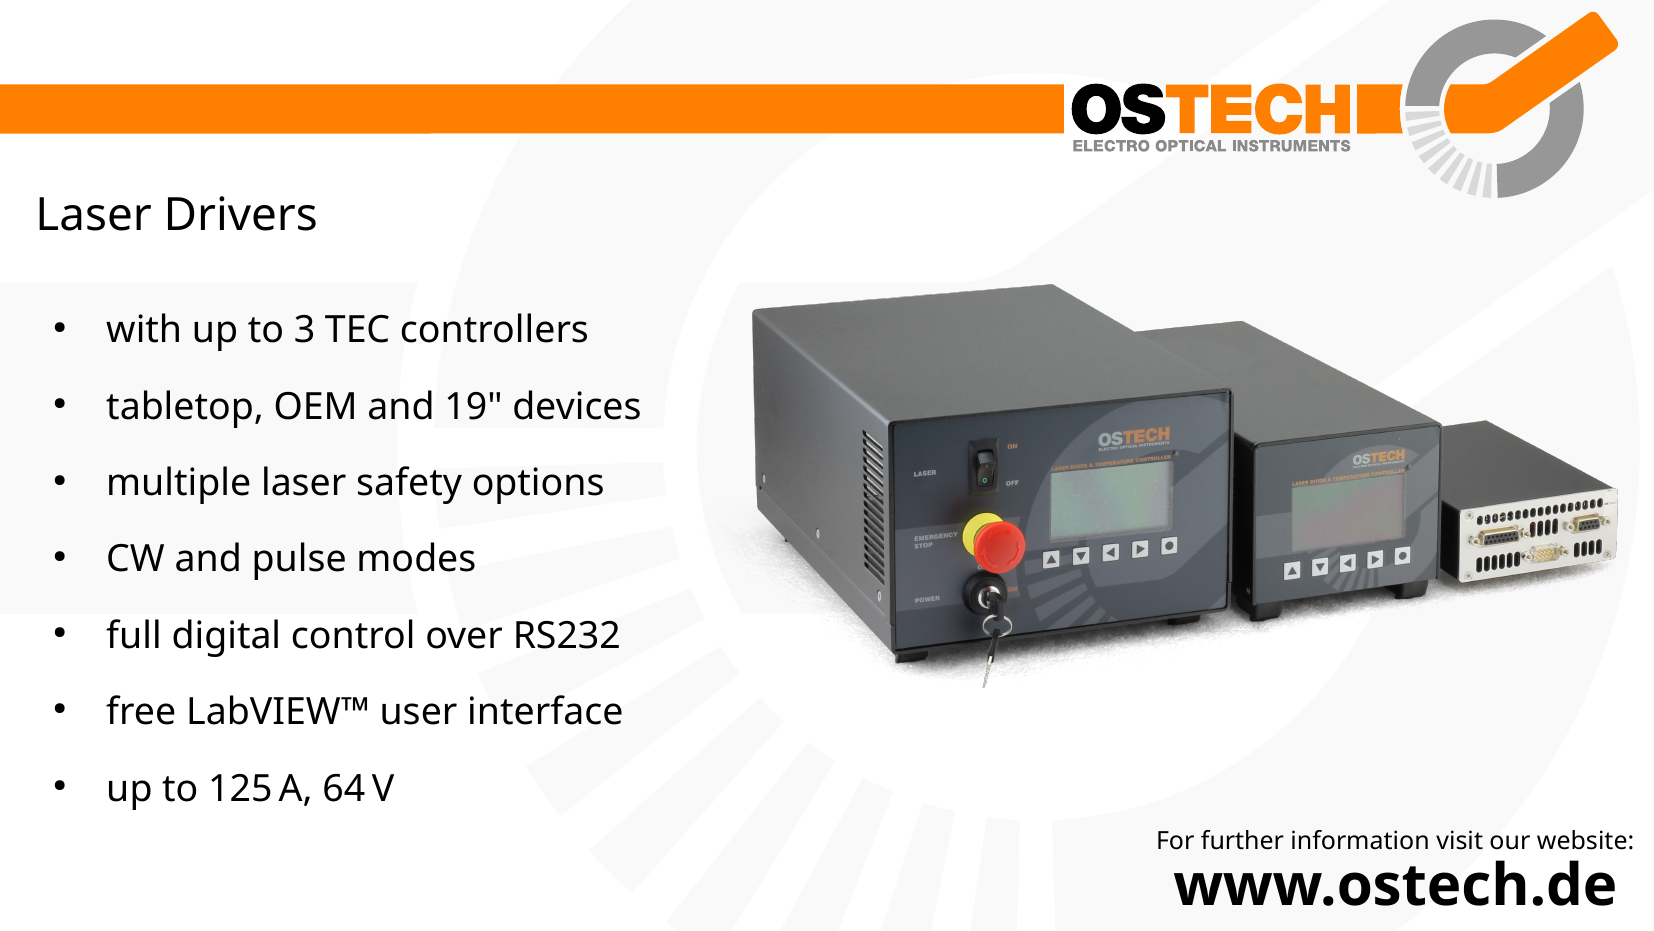

# Laser Drivers
with up to 3 TEC controllers
tabletop, OEM and 19" devices
multiple laser safety options
CW and pulse modes
full digital control over RS232
free LabVIEW™ user interface
up to 125 A, 64 V